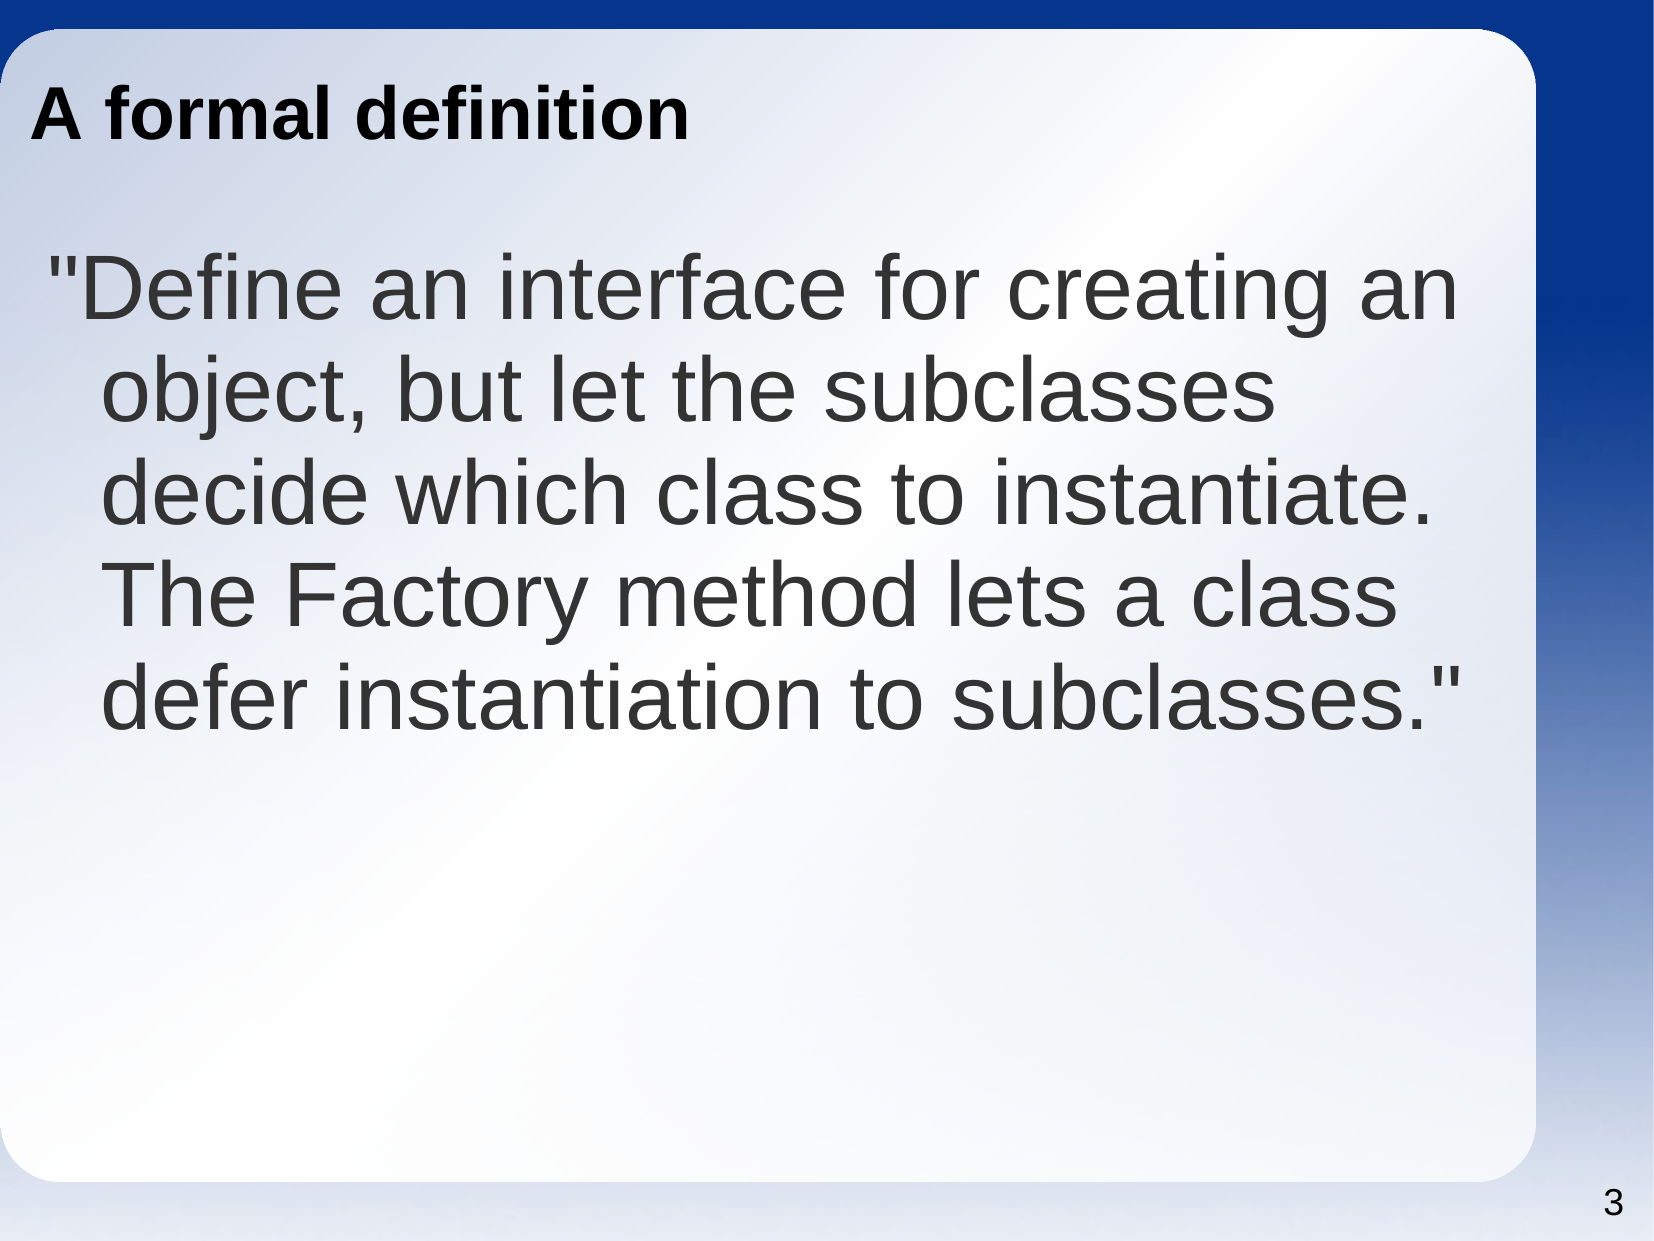

# A formal definition
"Define an interface for creating an object, but let the subclasses decide which class to instantiate. The Factory method lets a class defer instantiation to subclasses."
3